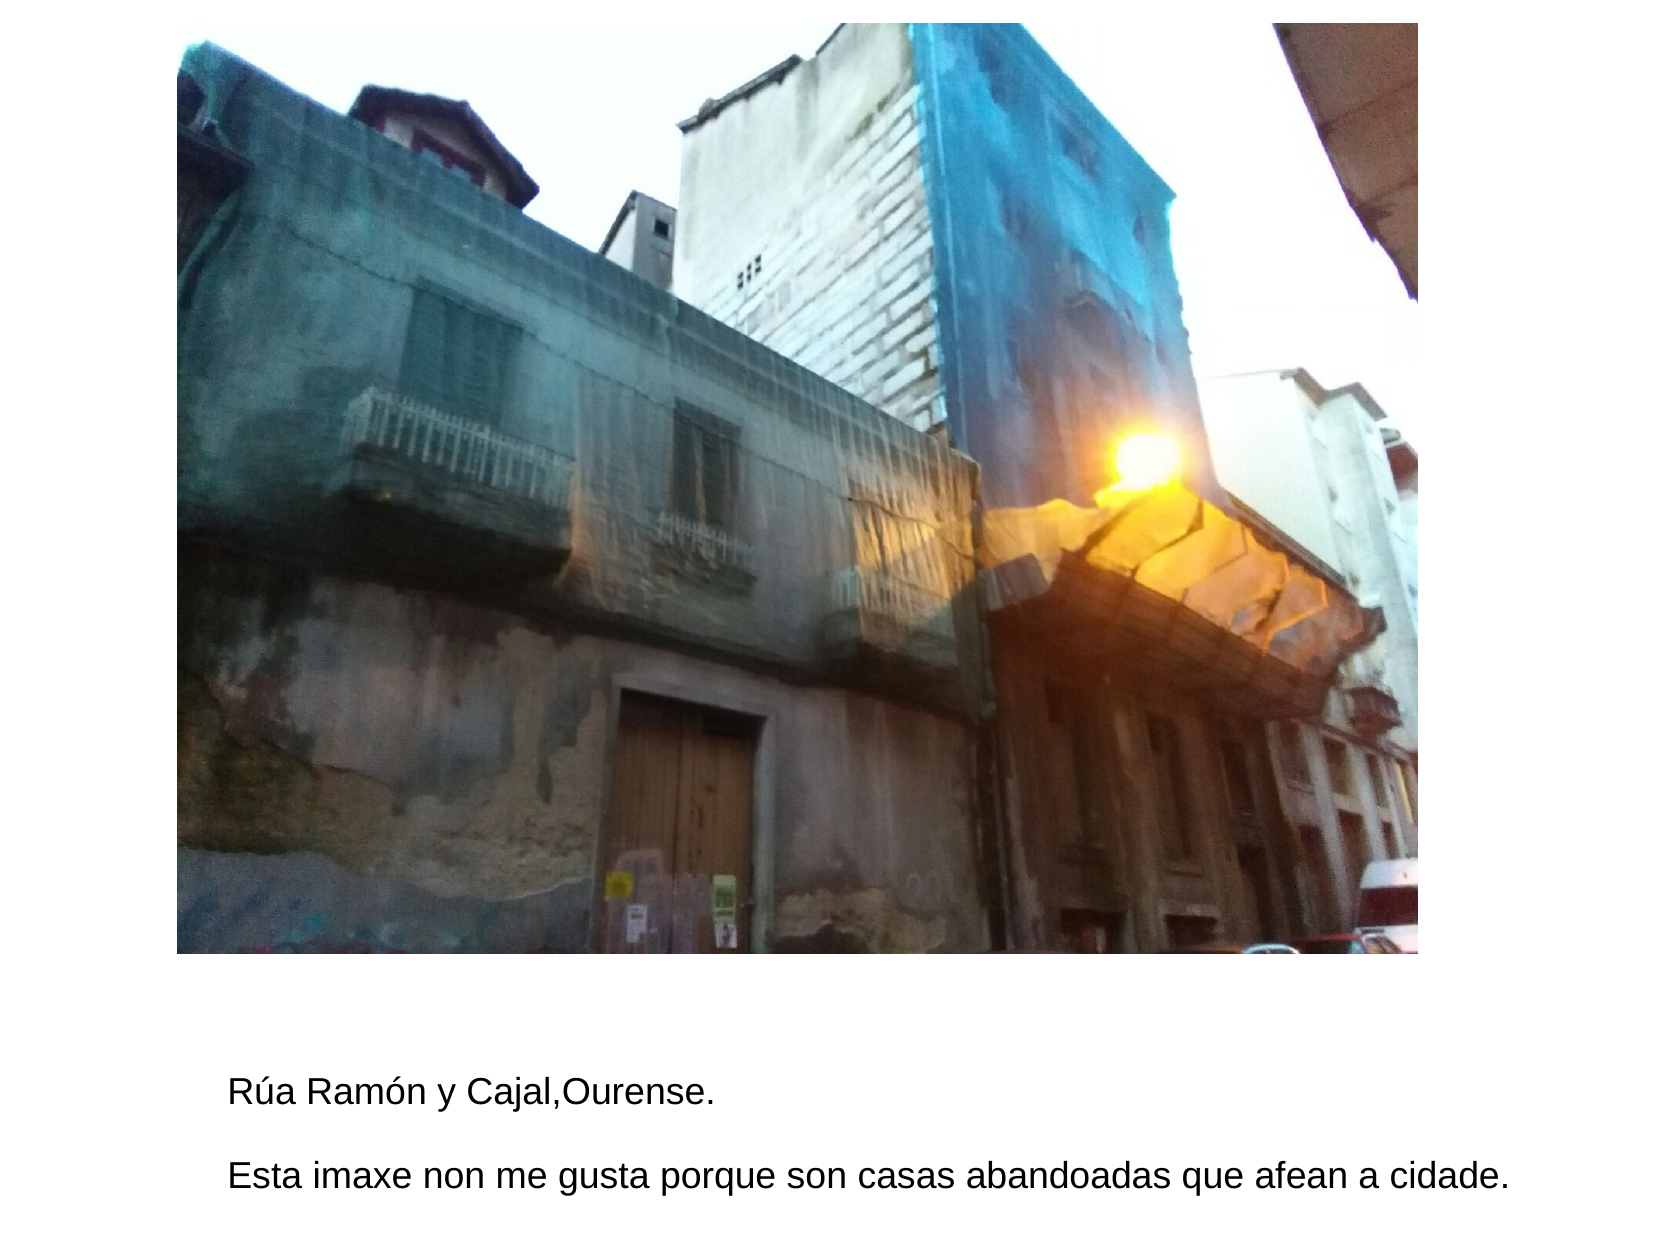

Rúa Ramón y Cajal,Ourense.
Esta imaxe non me gusta porque son casas abandoadas que afean a cidade.